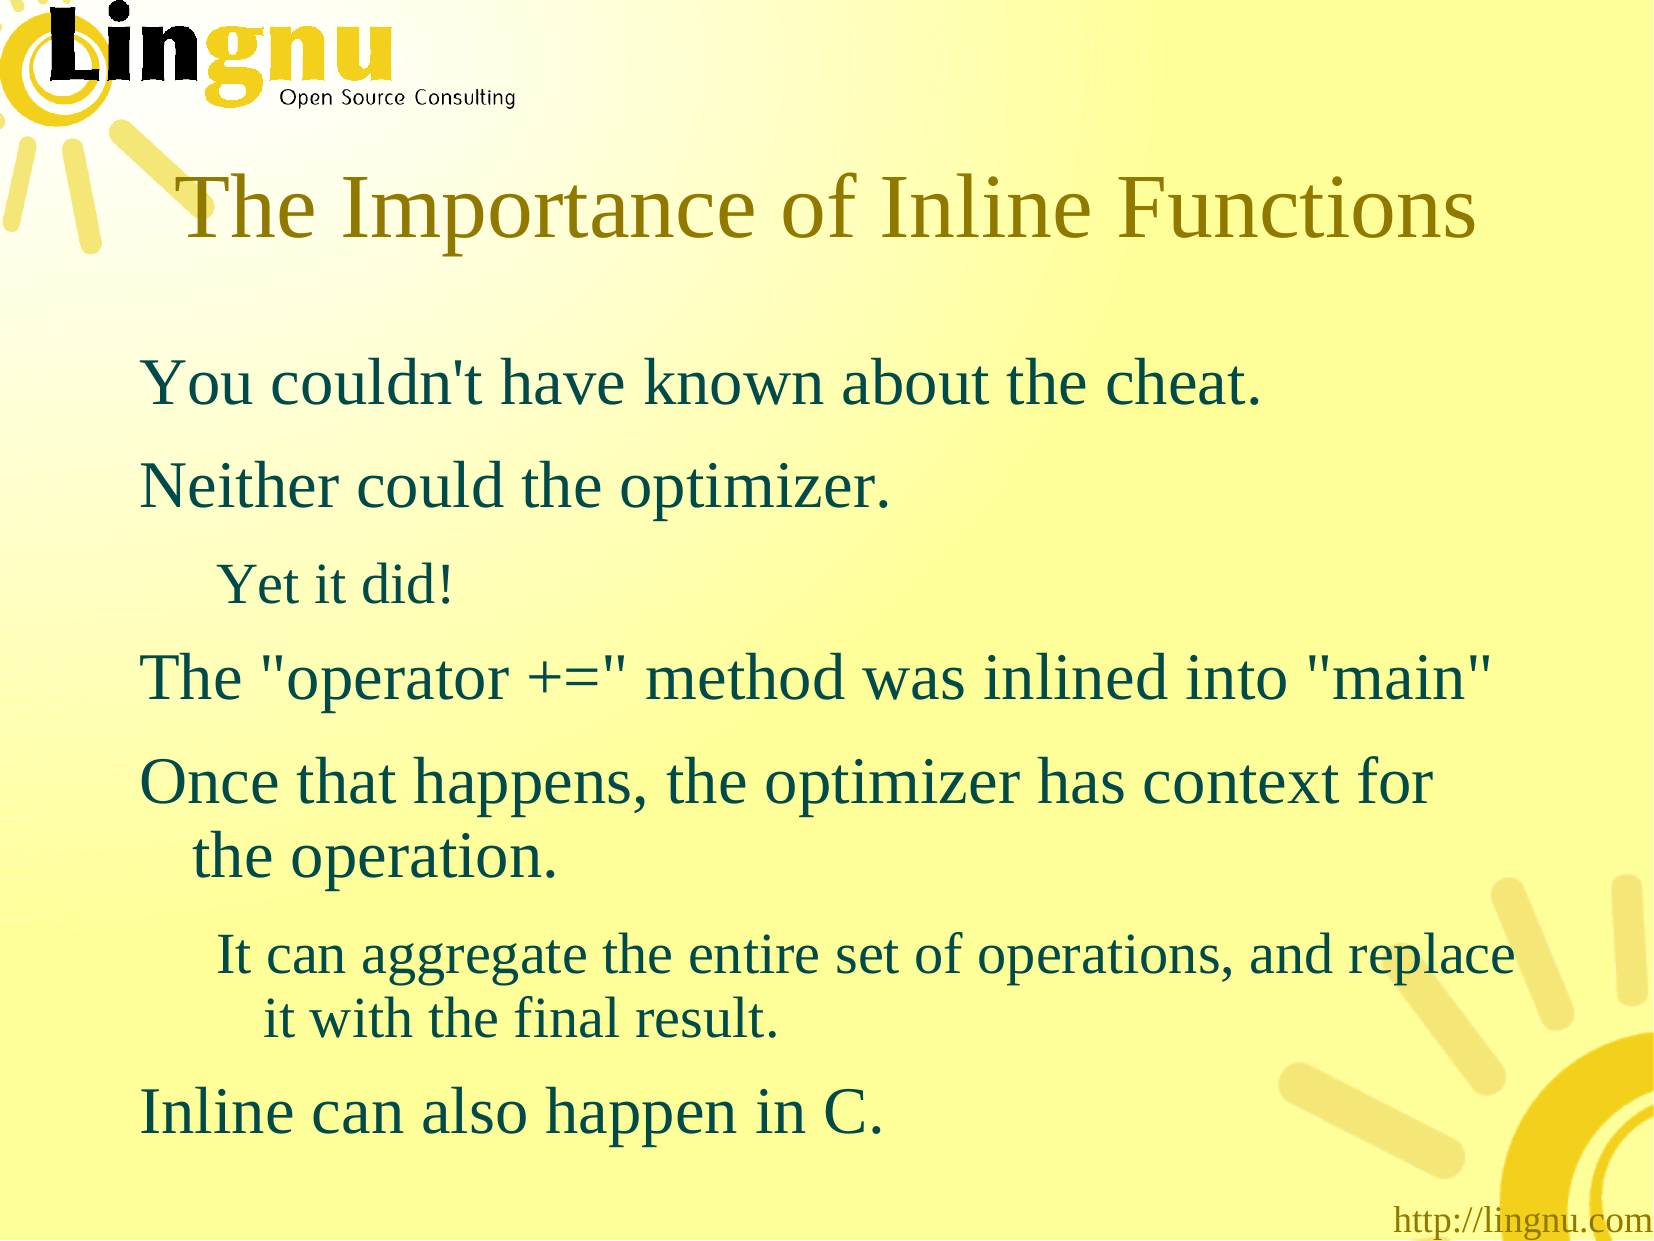

# The Importance of Inline Functions
You couldn't have known about the cheat.
Neither could the optimizer.
Yet it did!
The "operator +=" method was inlined into "main"
Once that happens, the optimizer has context for the operation.
It can aggregate the entire set of operations, and replace it with the final result.
Inline can also happen in C.